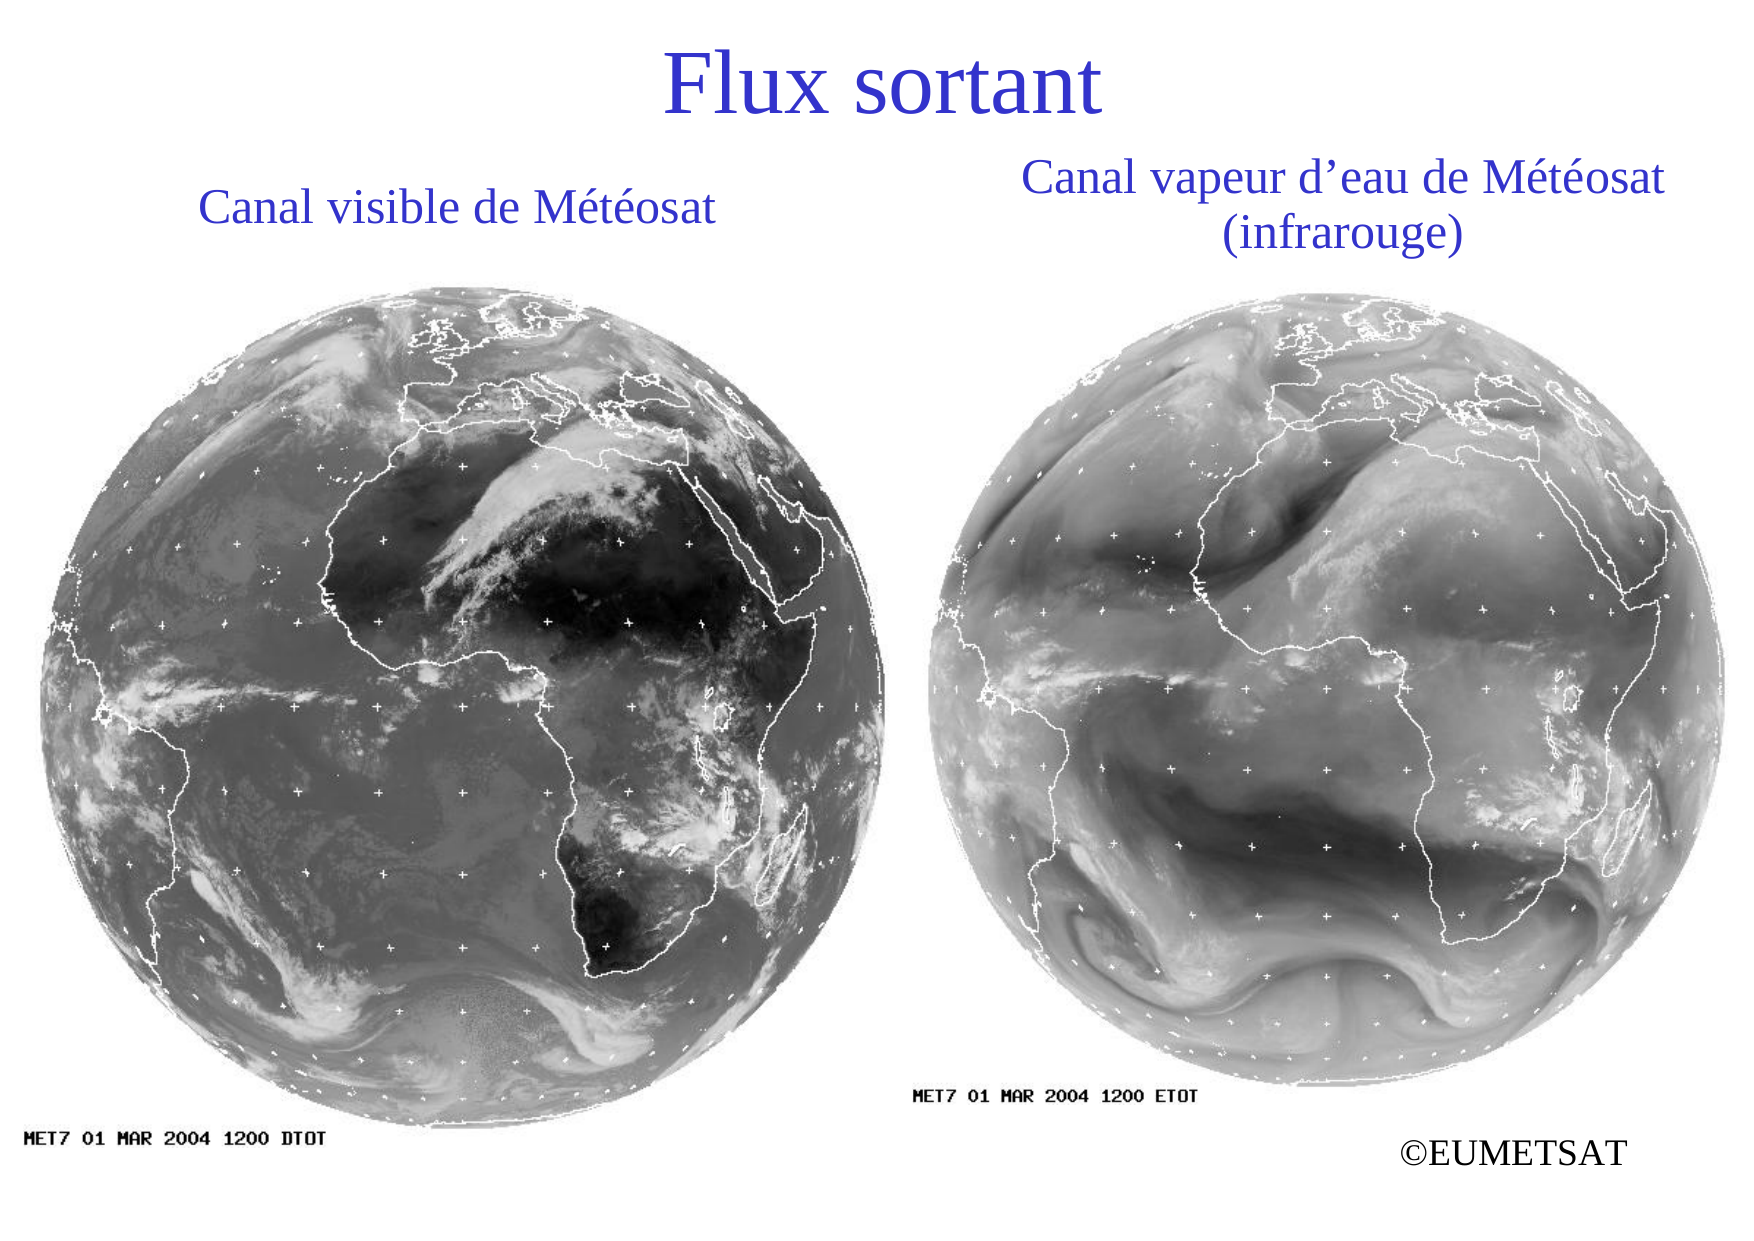

Flux sortant
Canal vapeur d’eau de Météosat
(infrarouge)
Canal visible de Météosat
©EUMETSAT